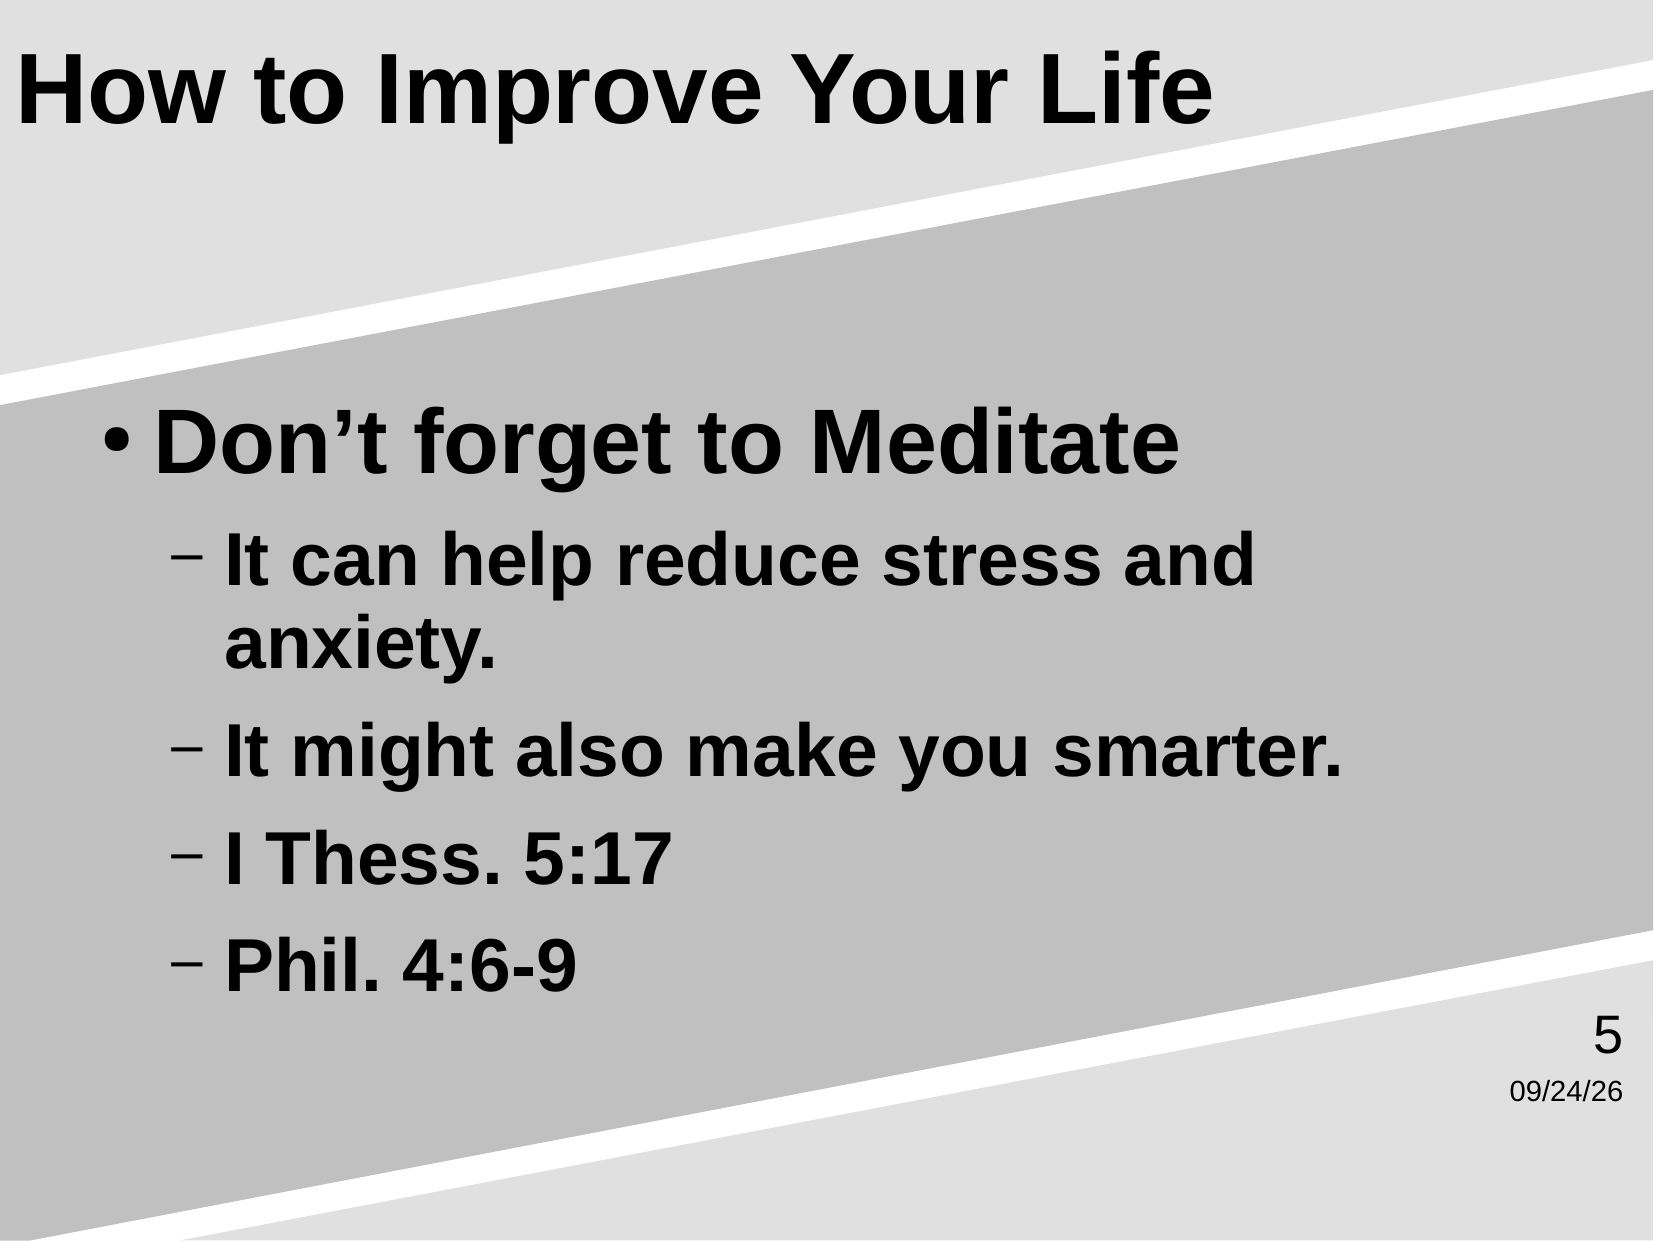

# How to Improve Your Life
Don’t forget to Meditate
It can help reduce stress and anxiety.
It might also make you smarter.
I Thess. 5:17
Phil. 4:6-9
5